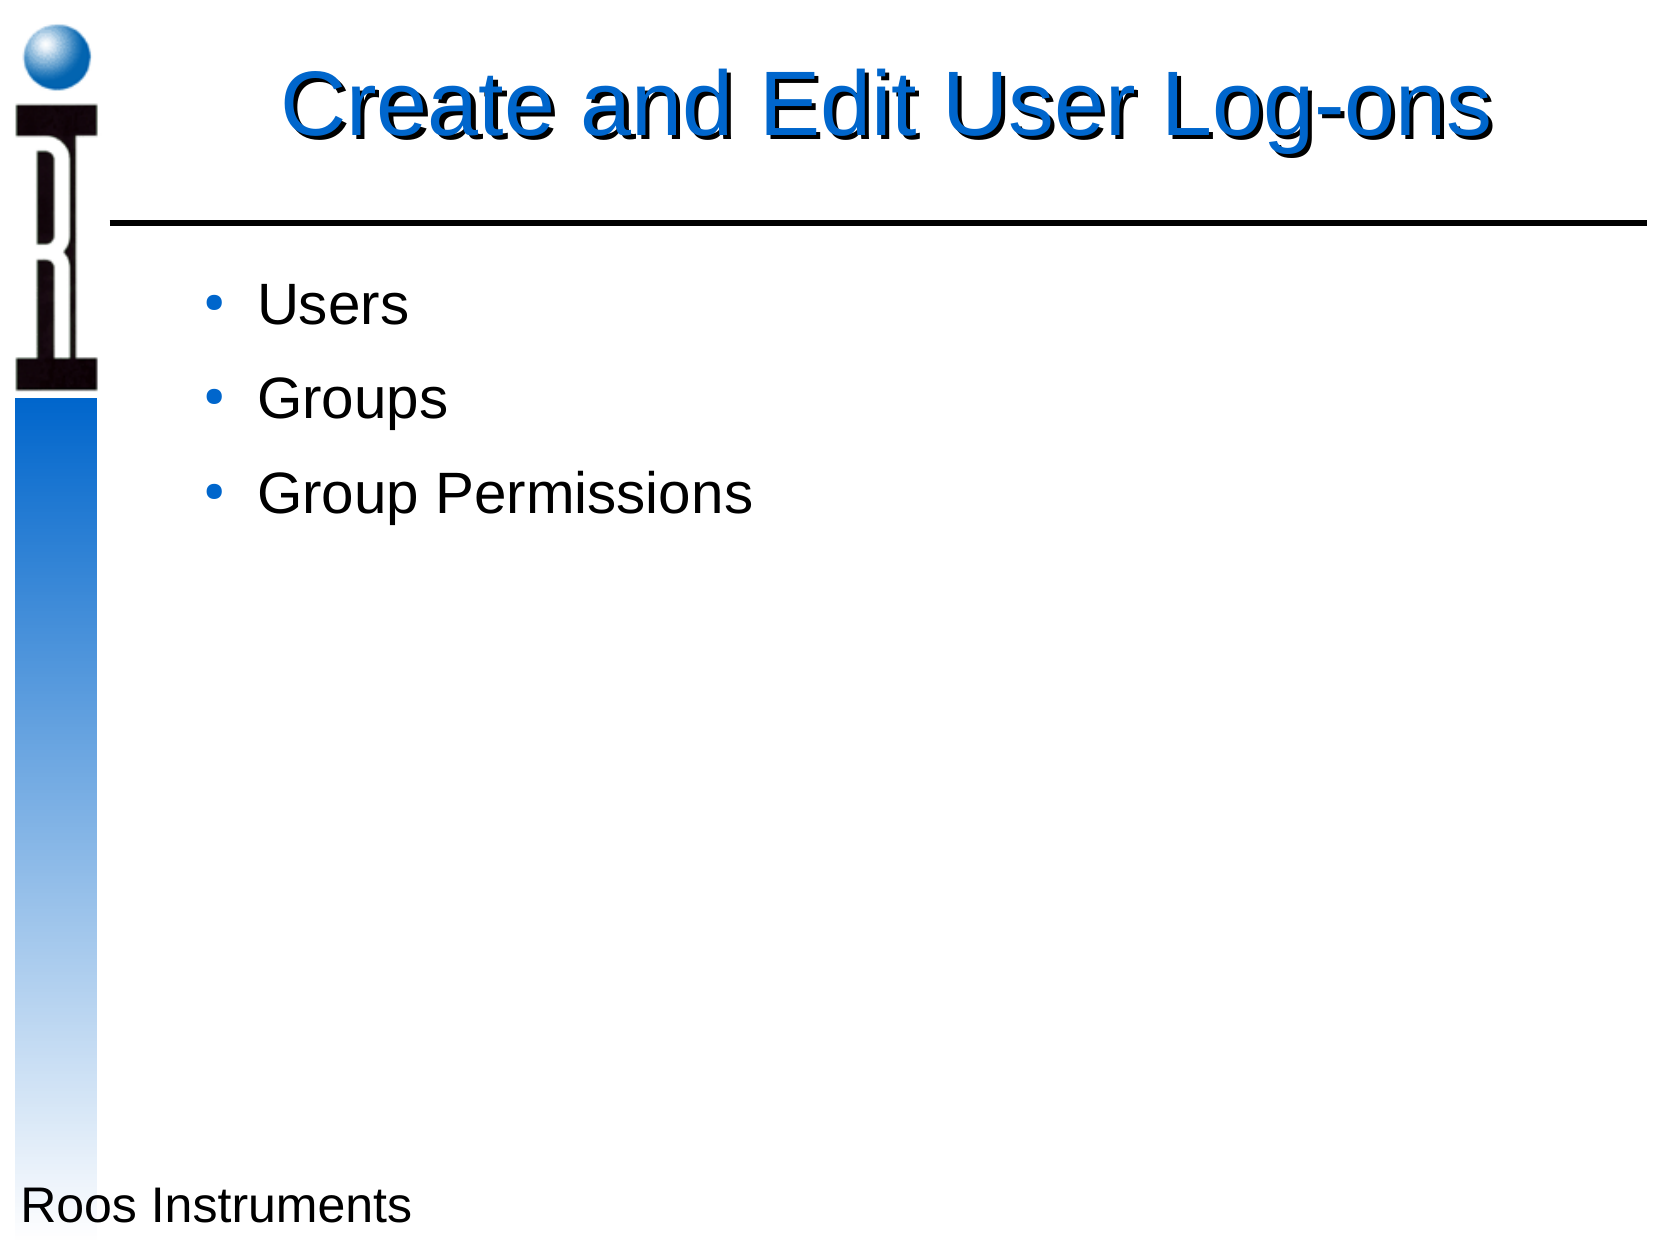

# Create and Edit User Log-ons
Users
Groups
Group Permissions